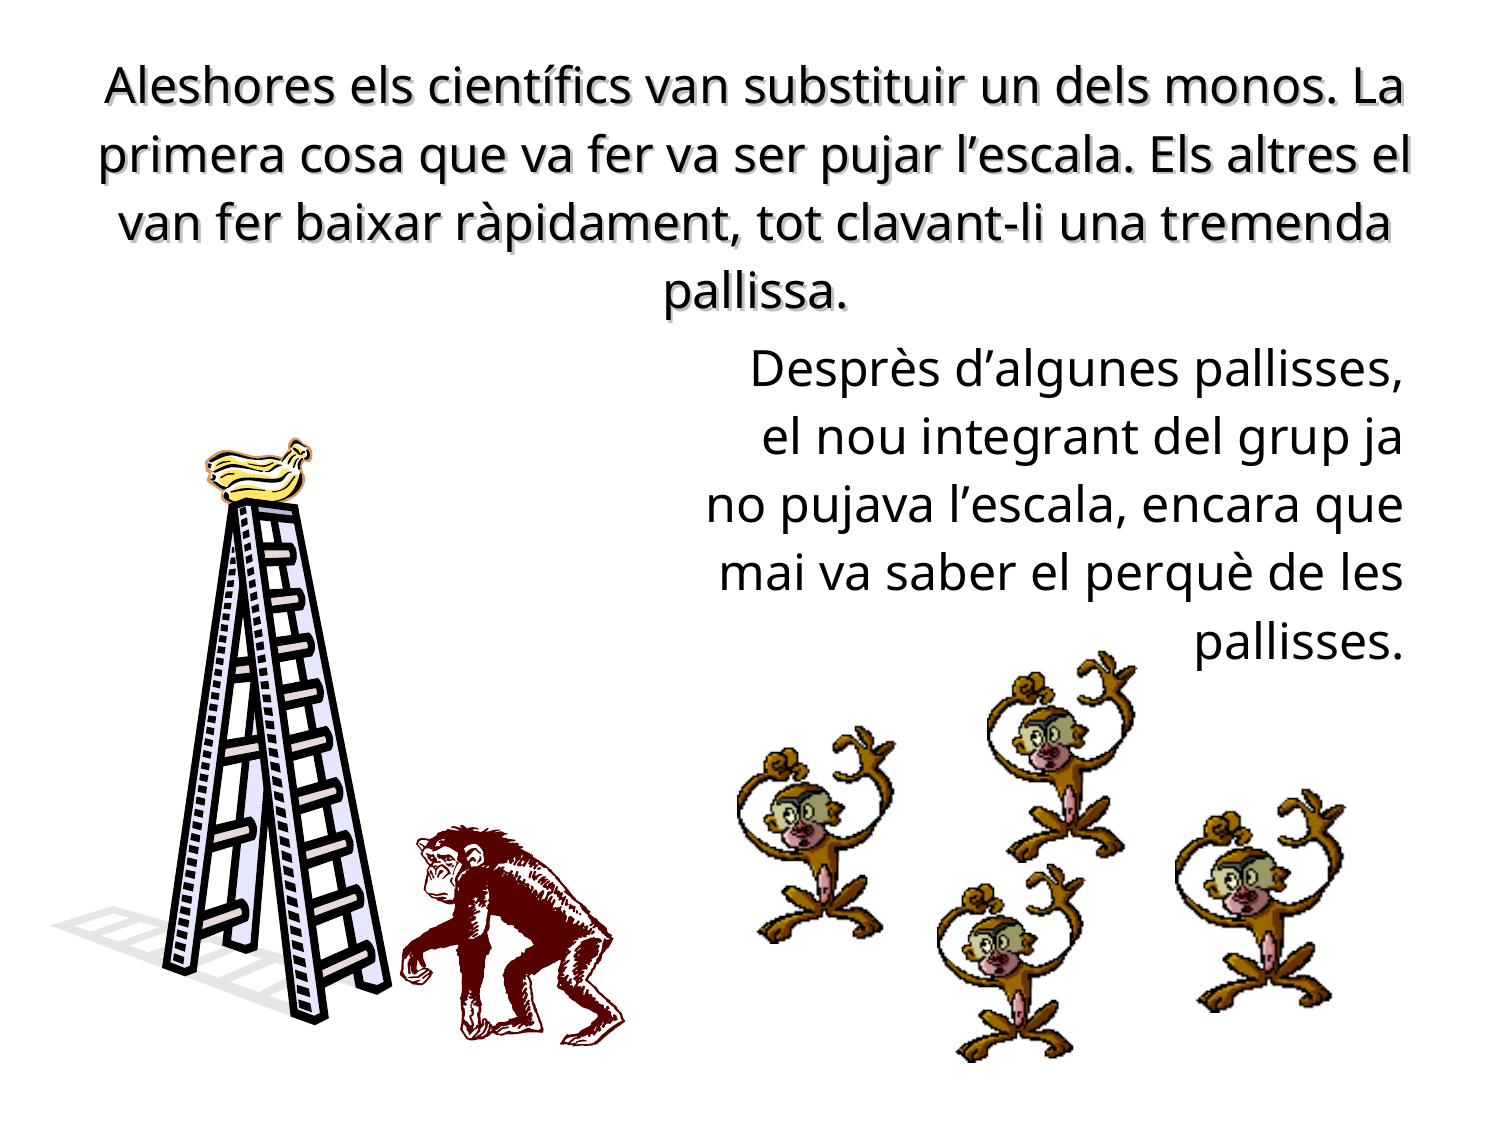

Aleshores els científics van substituir un dels monos. La primera cosa que va fer va ser pujar l’escala. Els altres el van fer baixar ràpidament, tot clavant-li una tremenda pallissa.
Desprès d’algunes pallisses, el nou integrant del grup ja no pujava l’escala, encara que mai va saber el perquè de les pallisses.